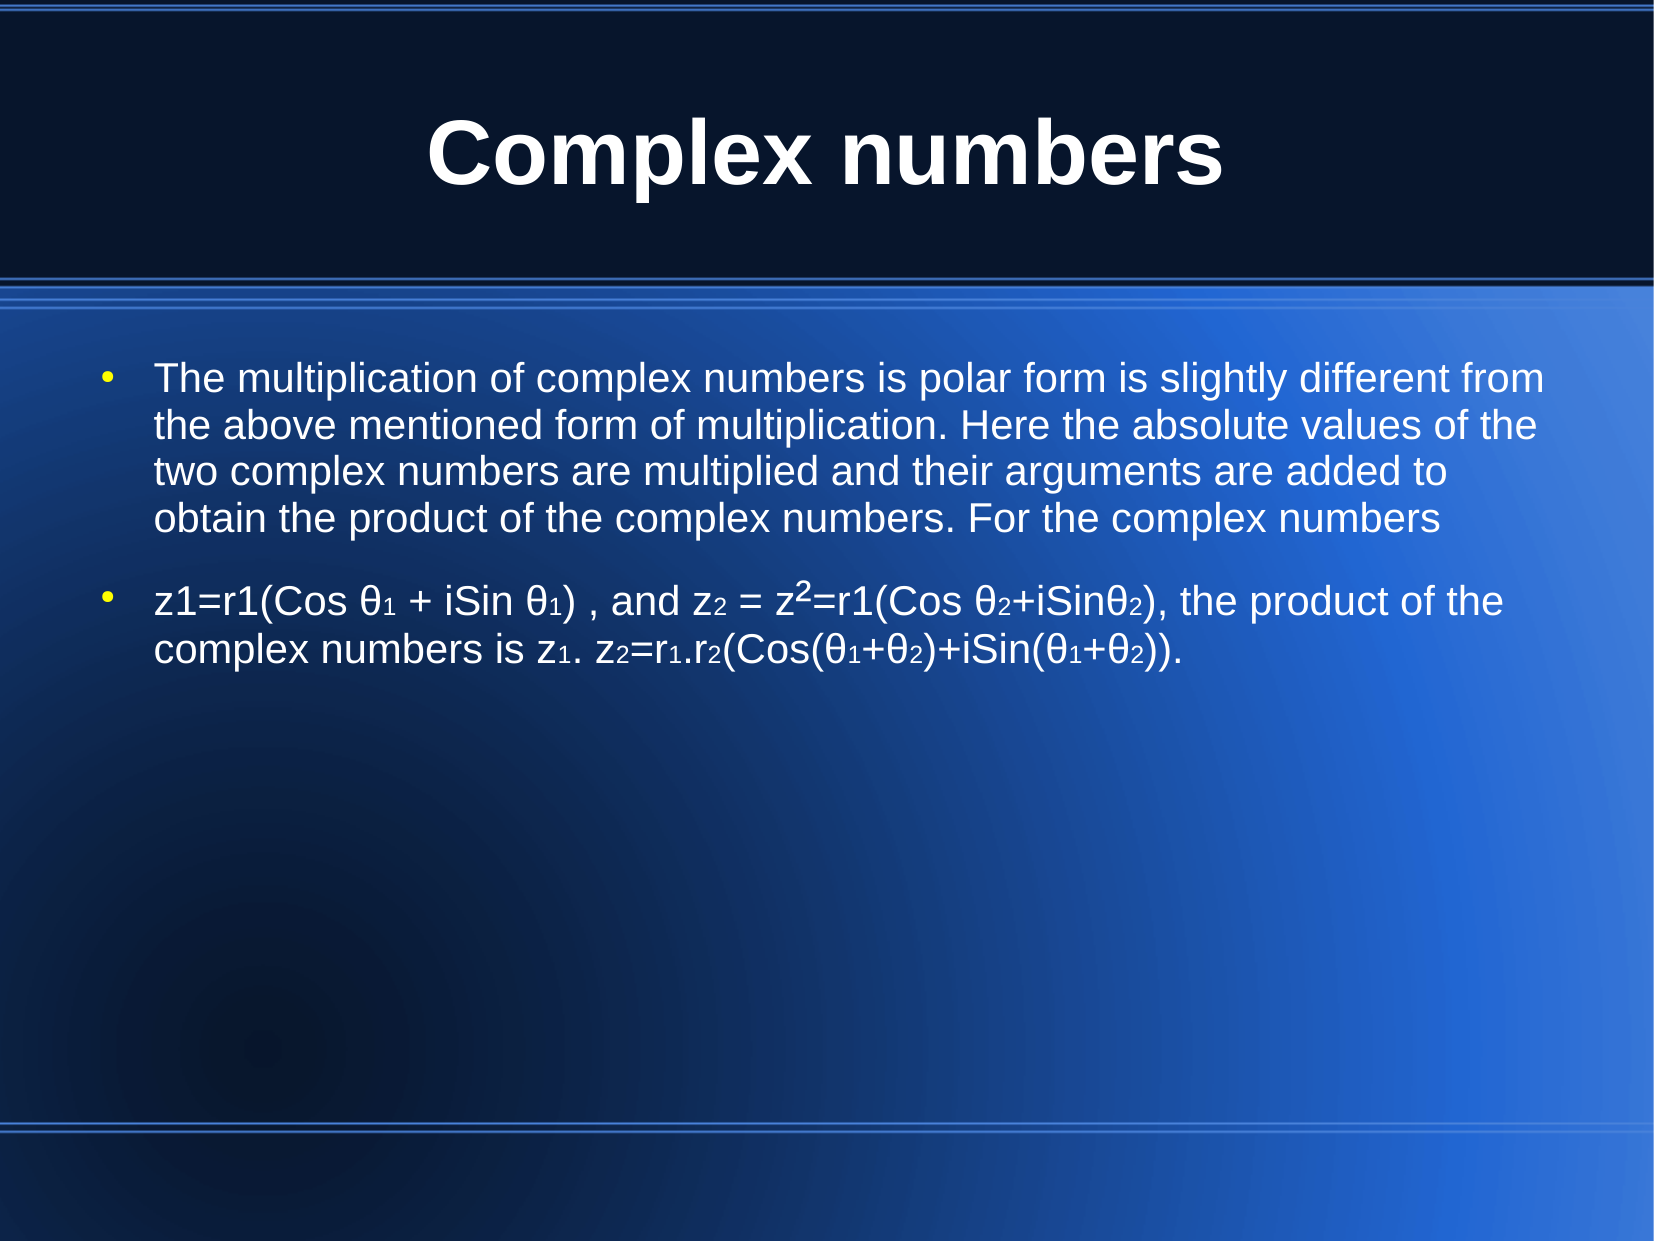

# Complex numbers
The multiplication of complex numbers is polar form is slightly different from the above mentioned form of multiplication. Here the absolute values of the two complex numbers are multiplied and their arguments are added to obtain the product of the complex numbers. For the complex numbers
z1=r1(Cos θ1 + iSin θ1) , and z2 = z²=r1(Cos θ2+iSinθ2), the product of the complex numbers is z1. z2=r1.r2(Cos(θ1+θ2)+iSin(θ1+θ2)).